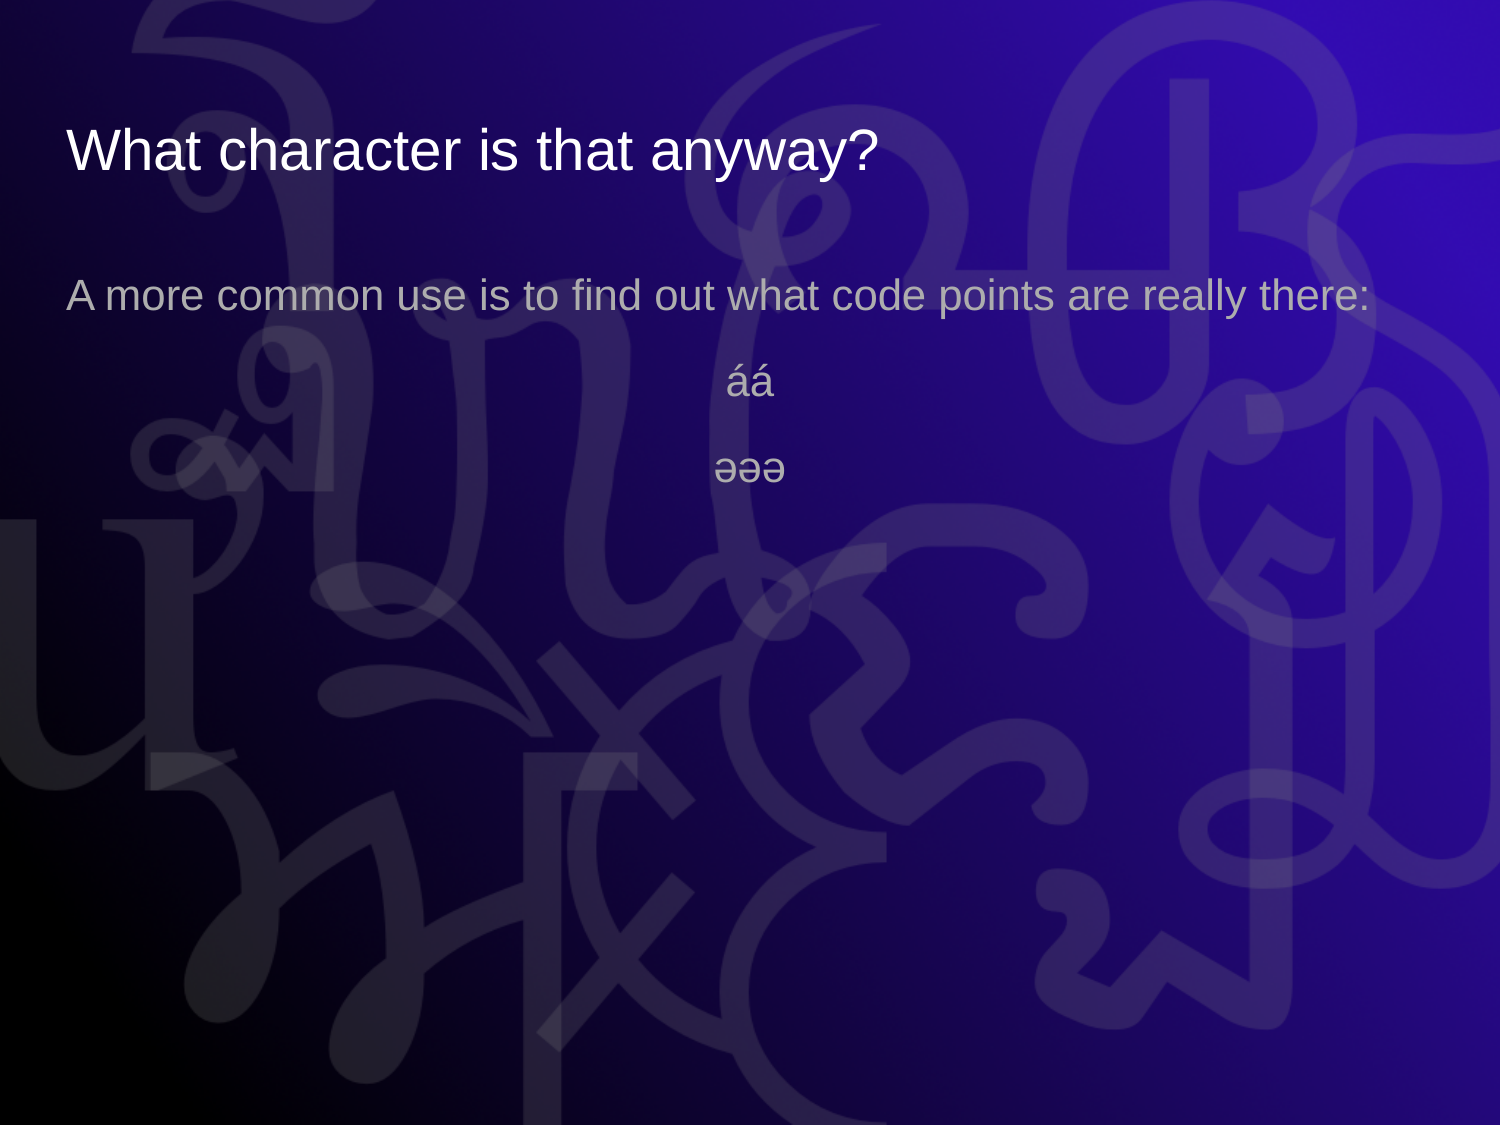

# What character is that anyway?
A more common use is to find out what code points are really there:
áá
əǝә